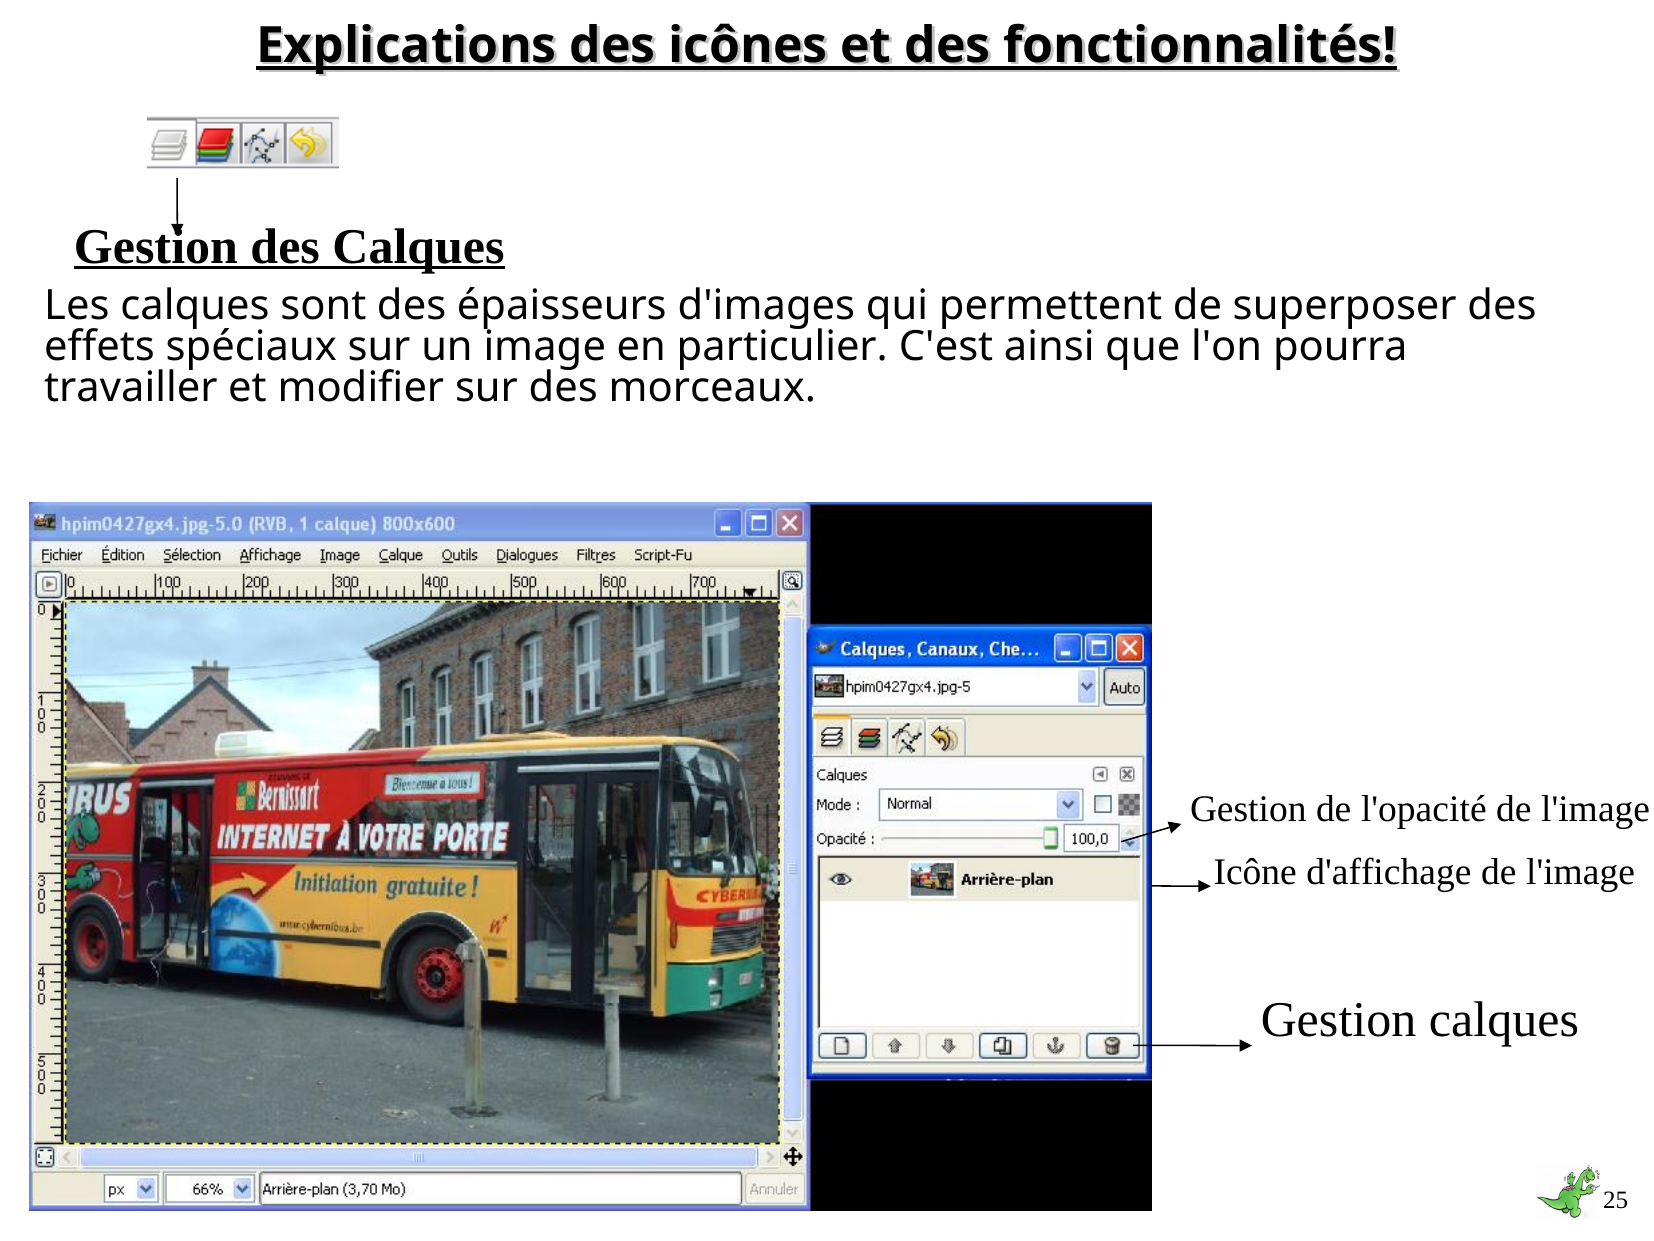

Explications des icônes et des fonctionnalités!
Gestion des Calques
Les calques sont des épaisseurs d'images qui permettent de superposer des
effets spéciaux sur un image en particulier. C'est ainsi que l'on pourra
travailler et modifier sur des morceaux.
Gestion de l'opacité de l'image
Icône d'affichage de l'image
Gestion calques
25